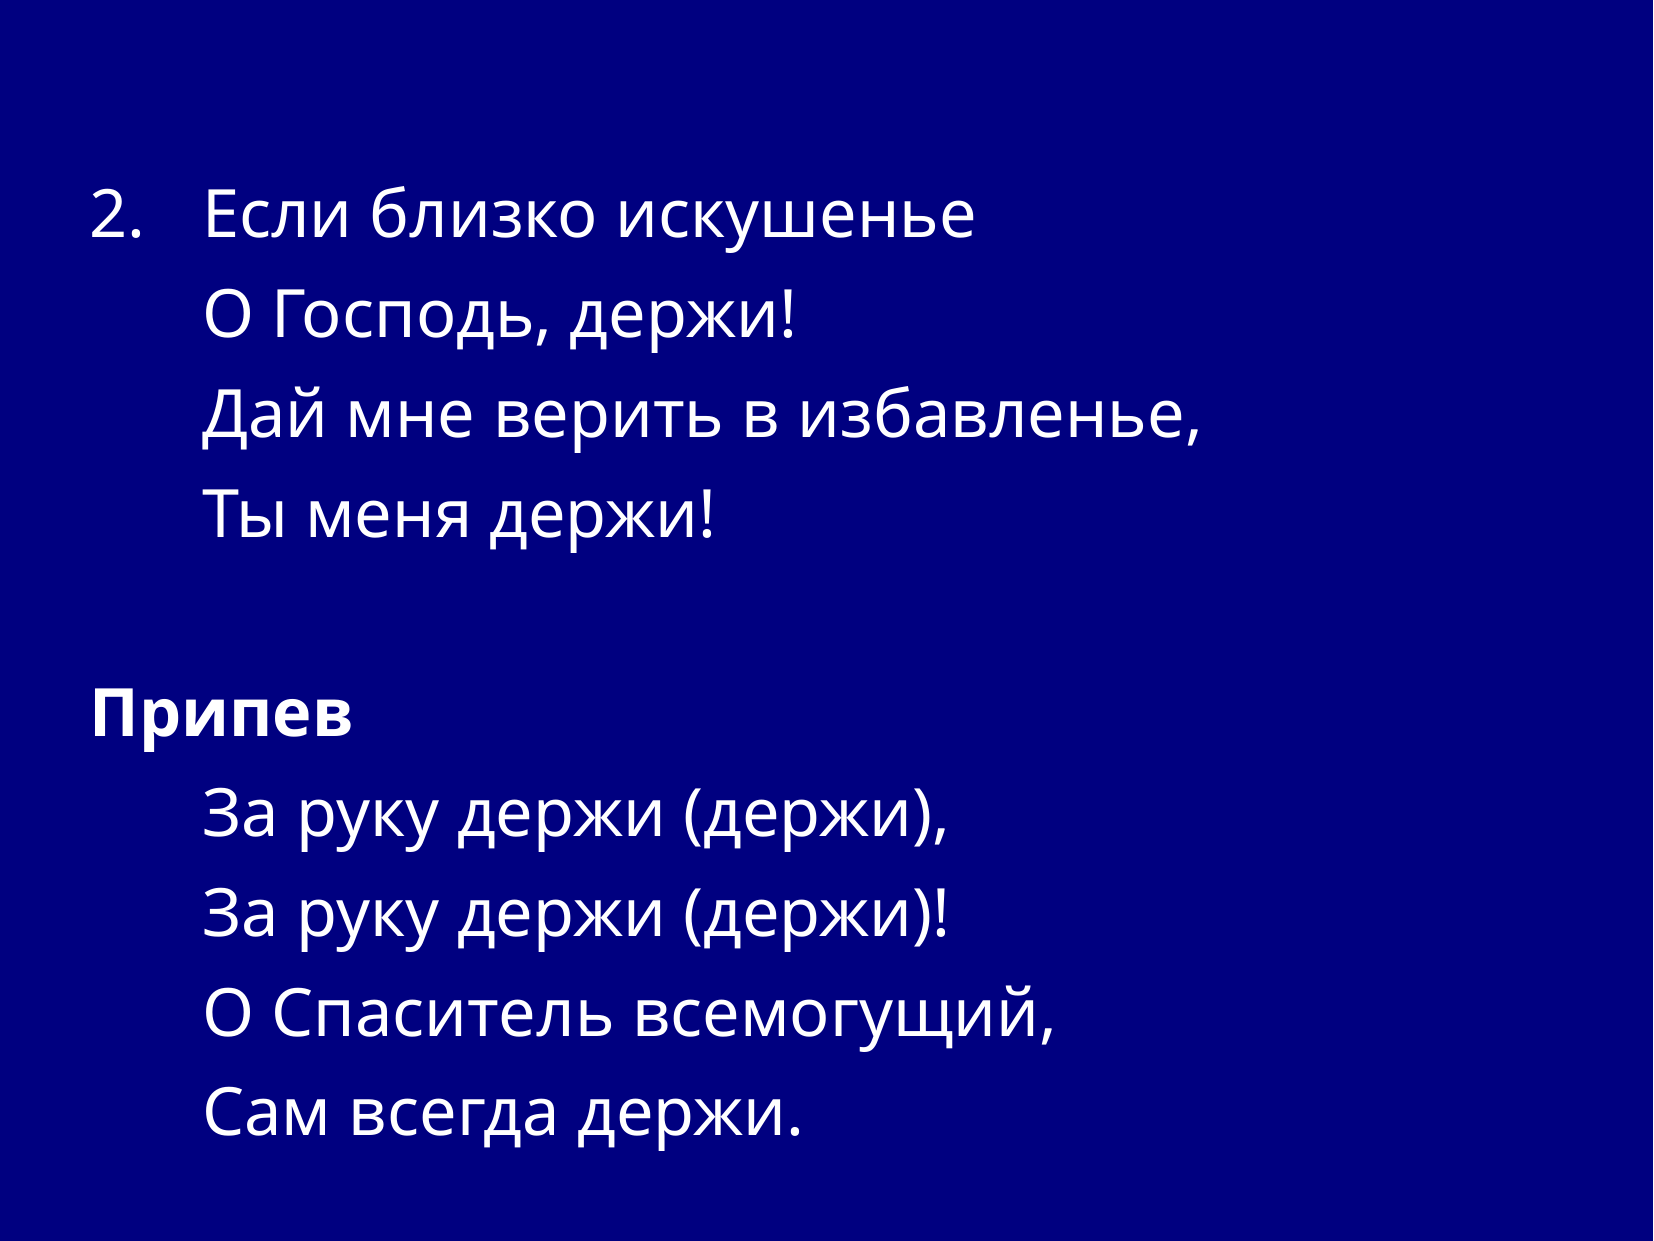

2.	Если близко искушенье
	О Господь, держи!
	Дай мне верить в избавленье,
	Ты меня держи!
Припев
	За руку держи (держи),
	За руку держи (держи)!
	О Спаситель всемогущий,
	Сам всегда держи.